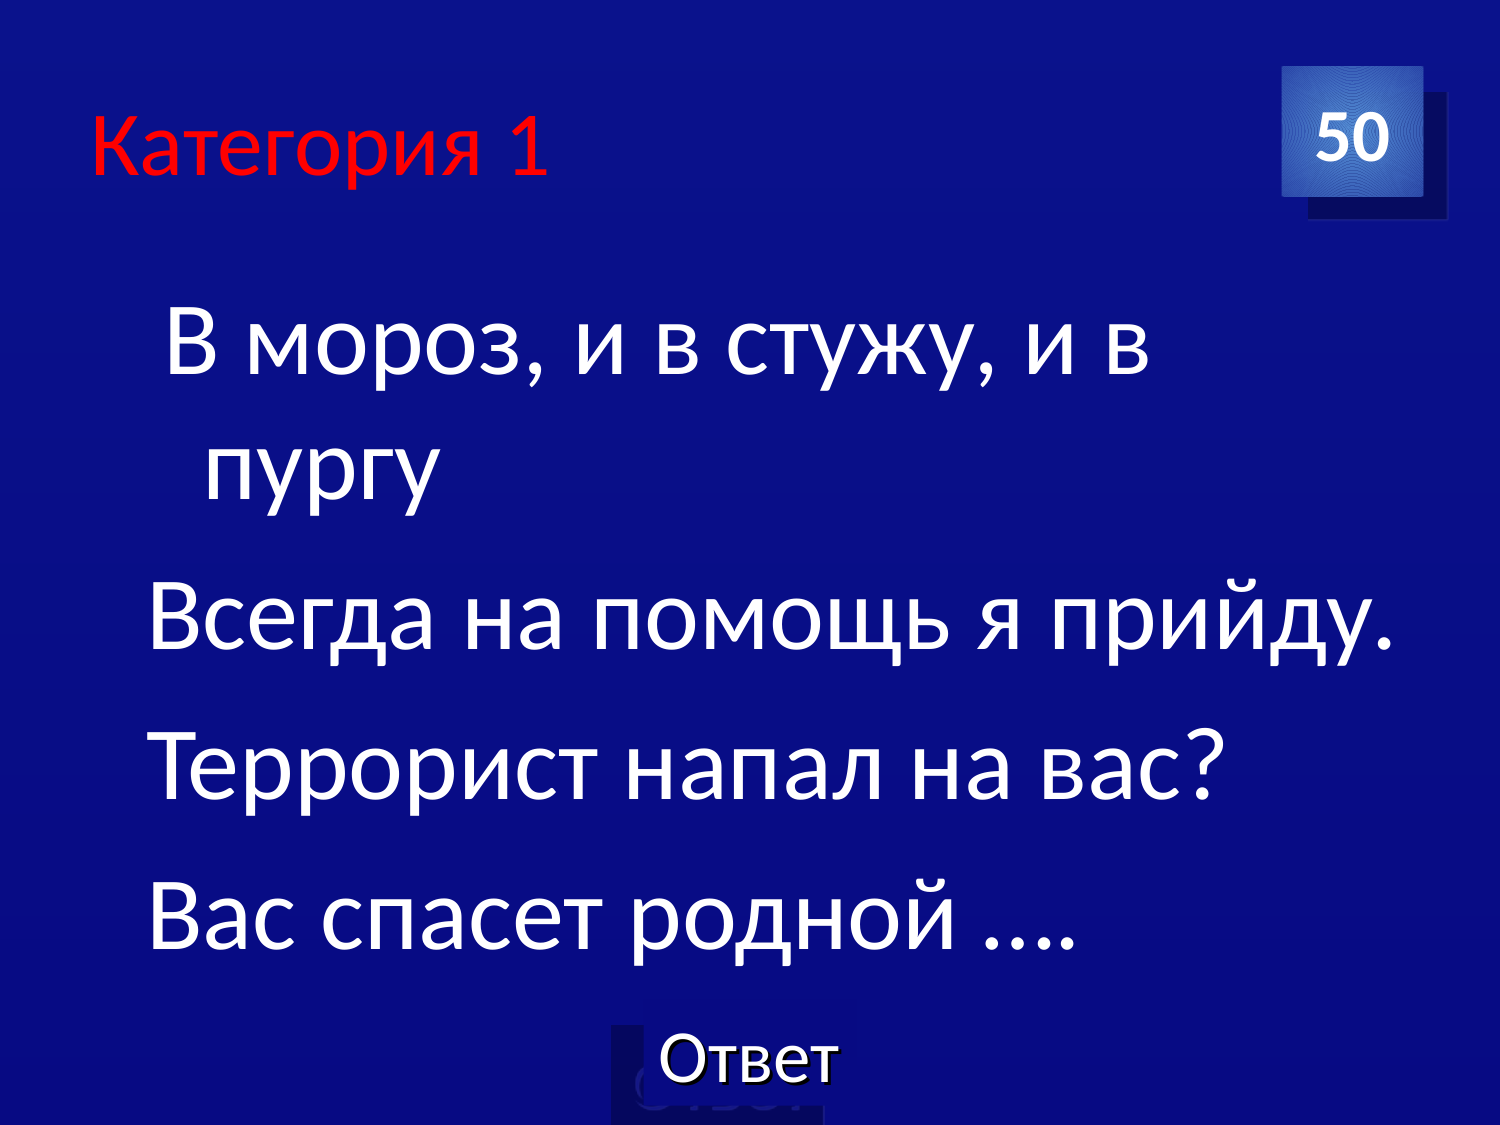

# Категория 1
50
 В мороз, и в стужу, и в пургу
Всегда на помощь я прийду.
Террорист напал на вас?
Вас спасет родной ….